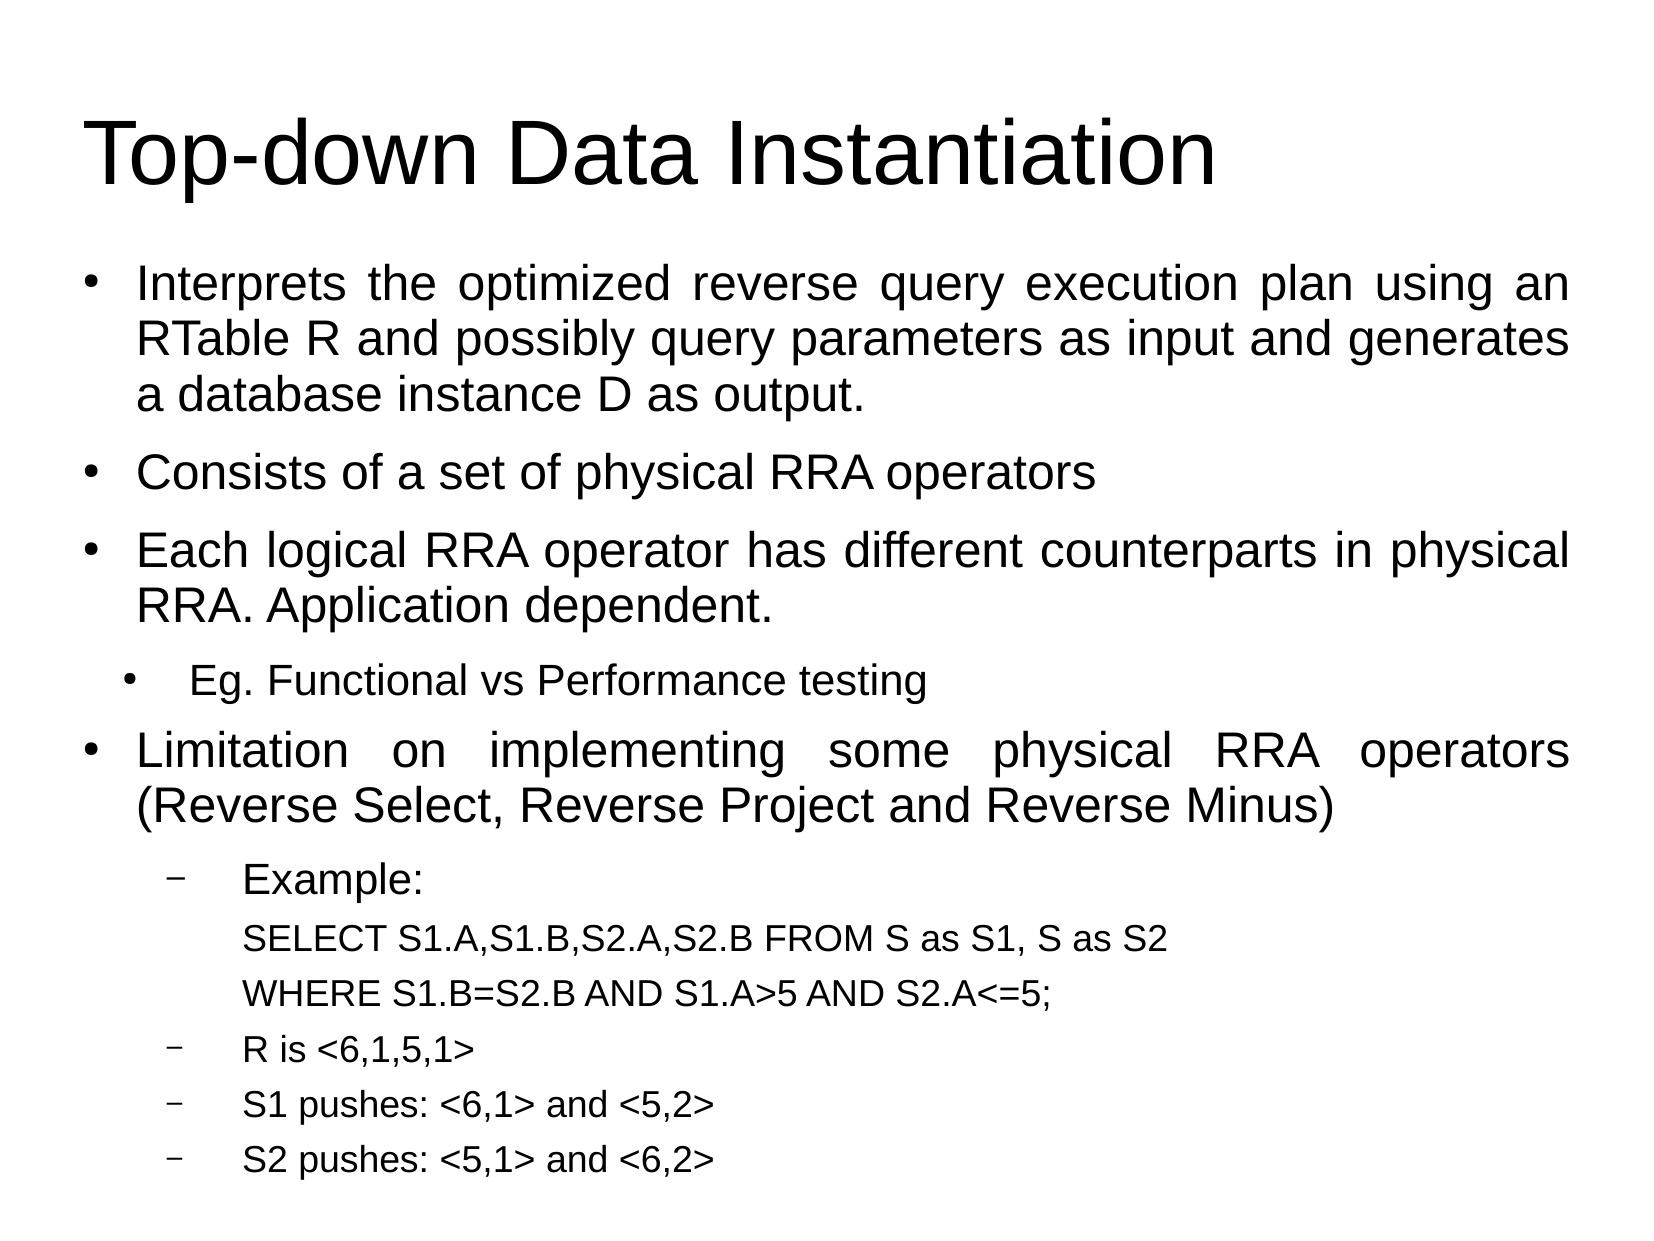

# Top-down Data Instantiation
Interprets the optimized reverse query execution plan using an RTable R and possibly query parameters as input and generates a database instance D as output.
Consists of a set of physical RRA operators
Each logical RRA operator has different counterparts in physical RRA. Application dependent.
Eg. Functional vs Performance testing
Limitation on implementing some physical RRA operators (Reverse Select, Reverse Project and Reverse Minus)
Example:
SELECT S1.A,S1.B,S2.A,S2.B FROM S as S1, S as S2
WHERE S1.B=S2.B AND S1.A>5 AND S2.A<=5;
R is <6,1,5,1>
S1 pushes: <6,1> and <5,2>
S2 pushes: <5,1> and <6,2>